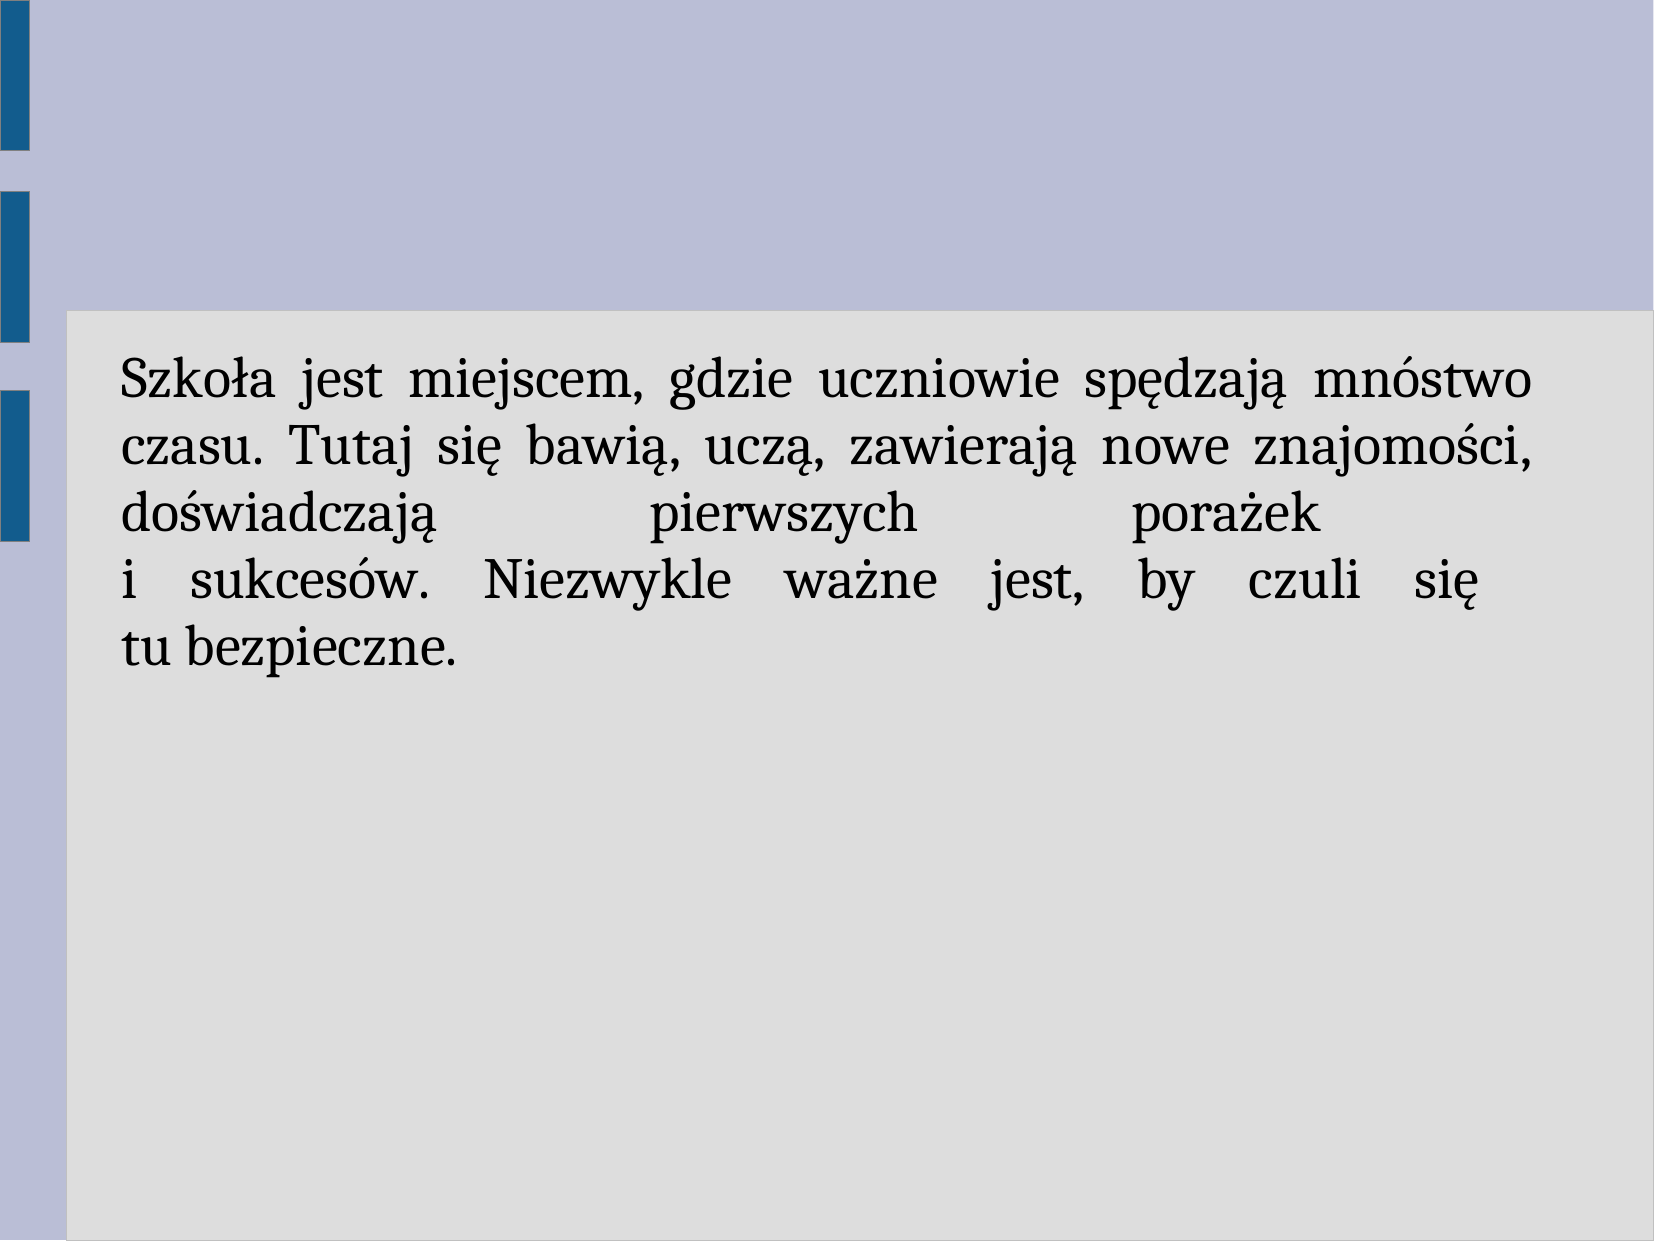

#
Szkoła jest miejscem, gdzie uczniowie spędzają mnóstwo czasu. Tutaj się bawią, uczą, zawierają nowe znajomości, doświadczają pierwszych porażek
i sukcesów. Niezwykle ważne jest, by czuli się
tu bezpieczne.